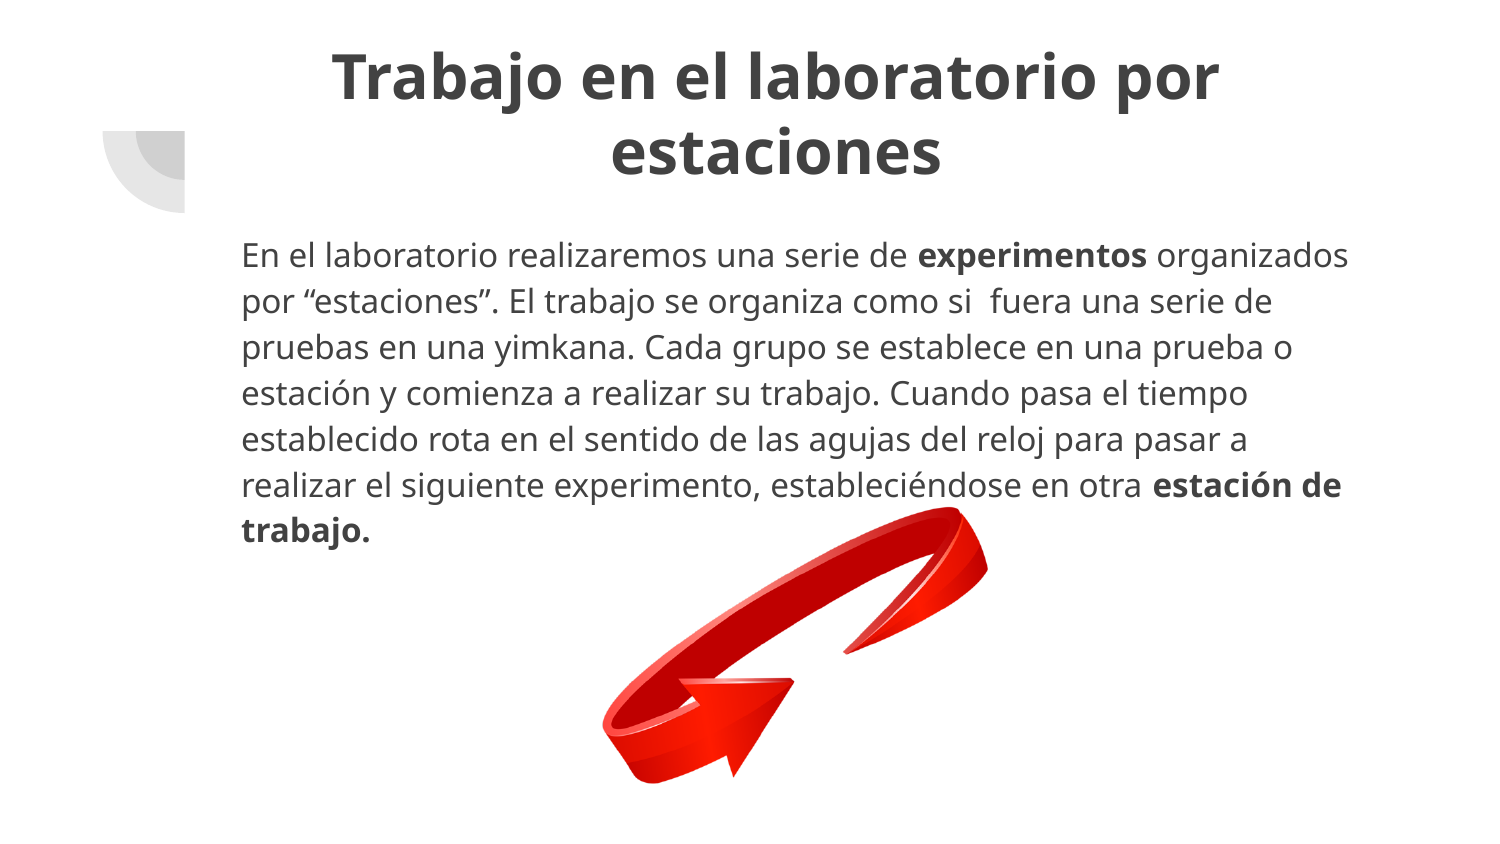

# Trabajo en el laboratorio por estaciones
En el laboratorio realizaremos una serie de experimentos organizados por “estaciones”. El trabajo se organiza como si fuera una serie de pruebas en una yimkana. Cada grupo se establece en una prueba o estación y comienza a realizar su trabajo. Cuando pasa el tiempo establecido rota en el sentido de las agujas del reloj para pasar a realizar el siguiente experimento, estableciéndose en otra estación de trabajo.